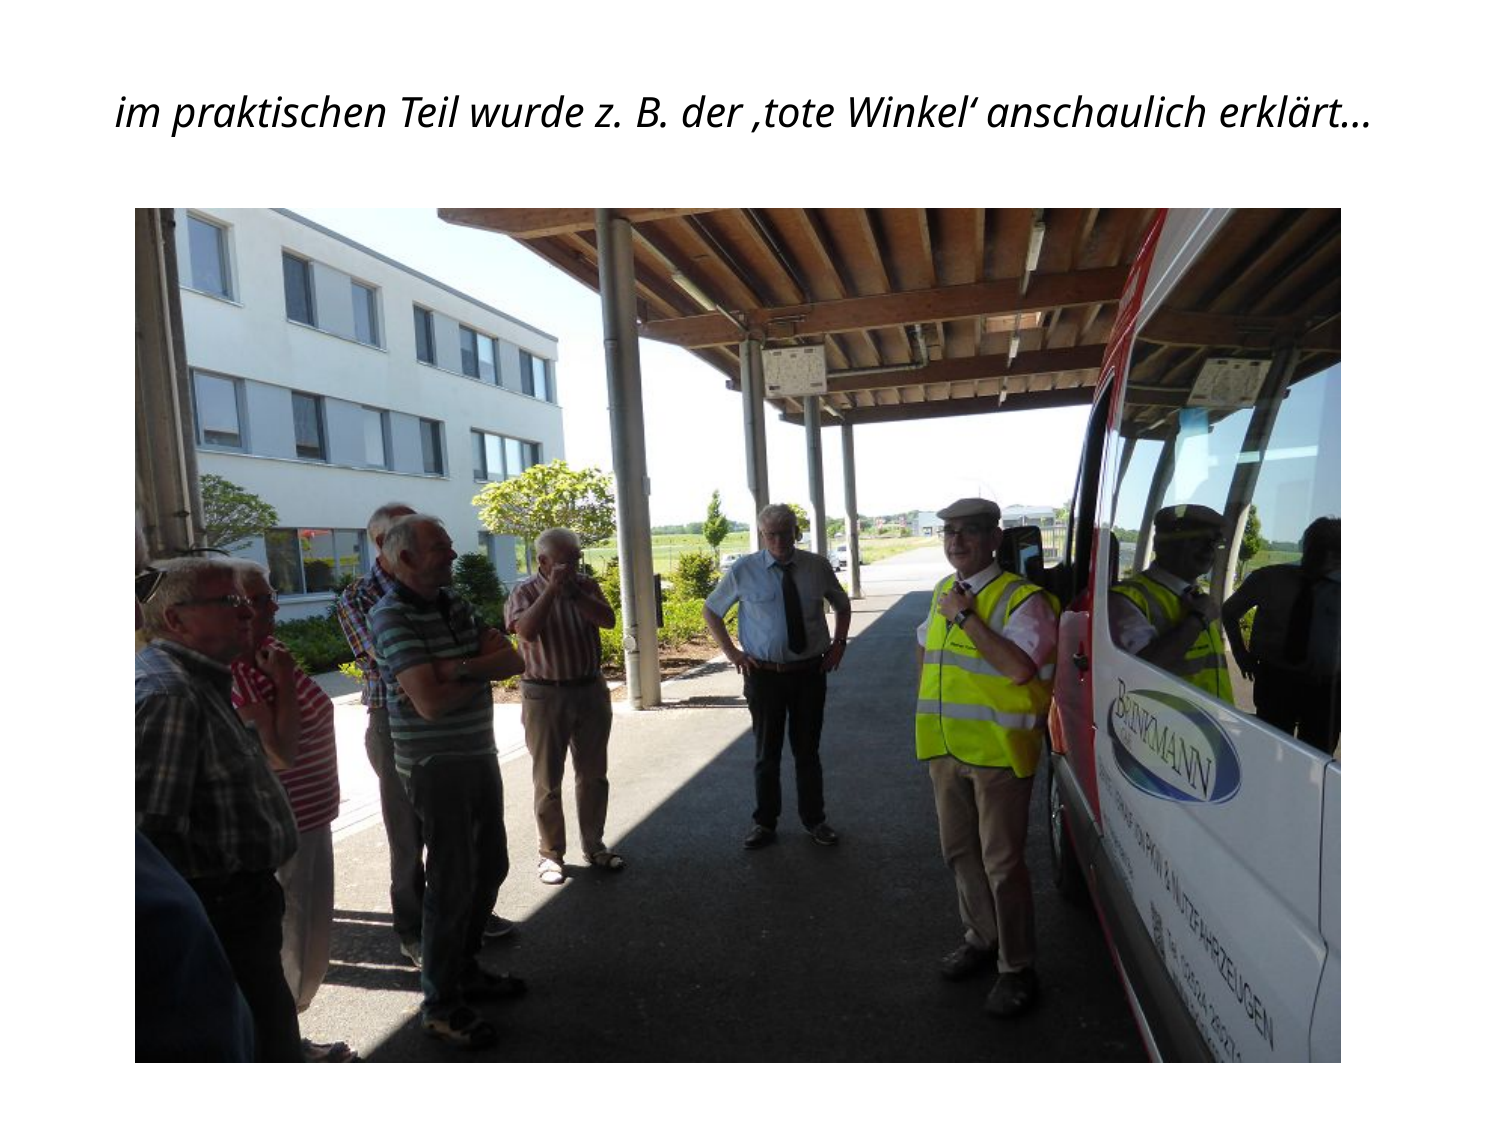

im praktischen Teil wurde z. B. der ‚tote Winkel‘ anschaulich erklärt…